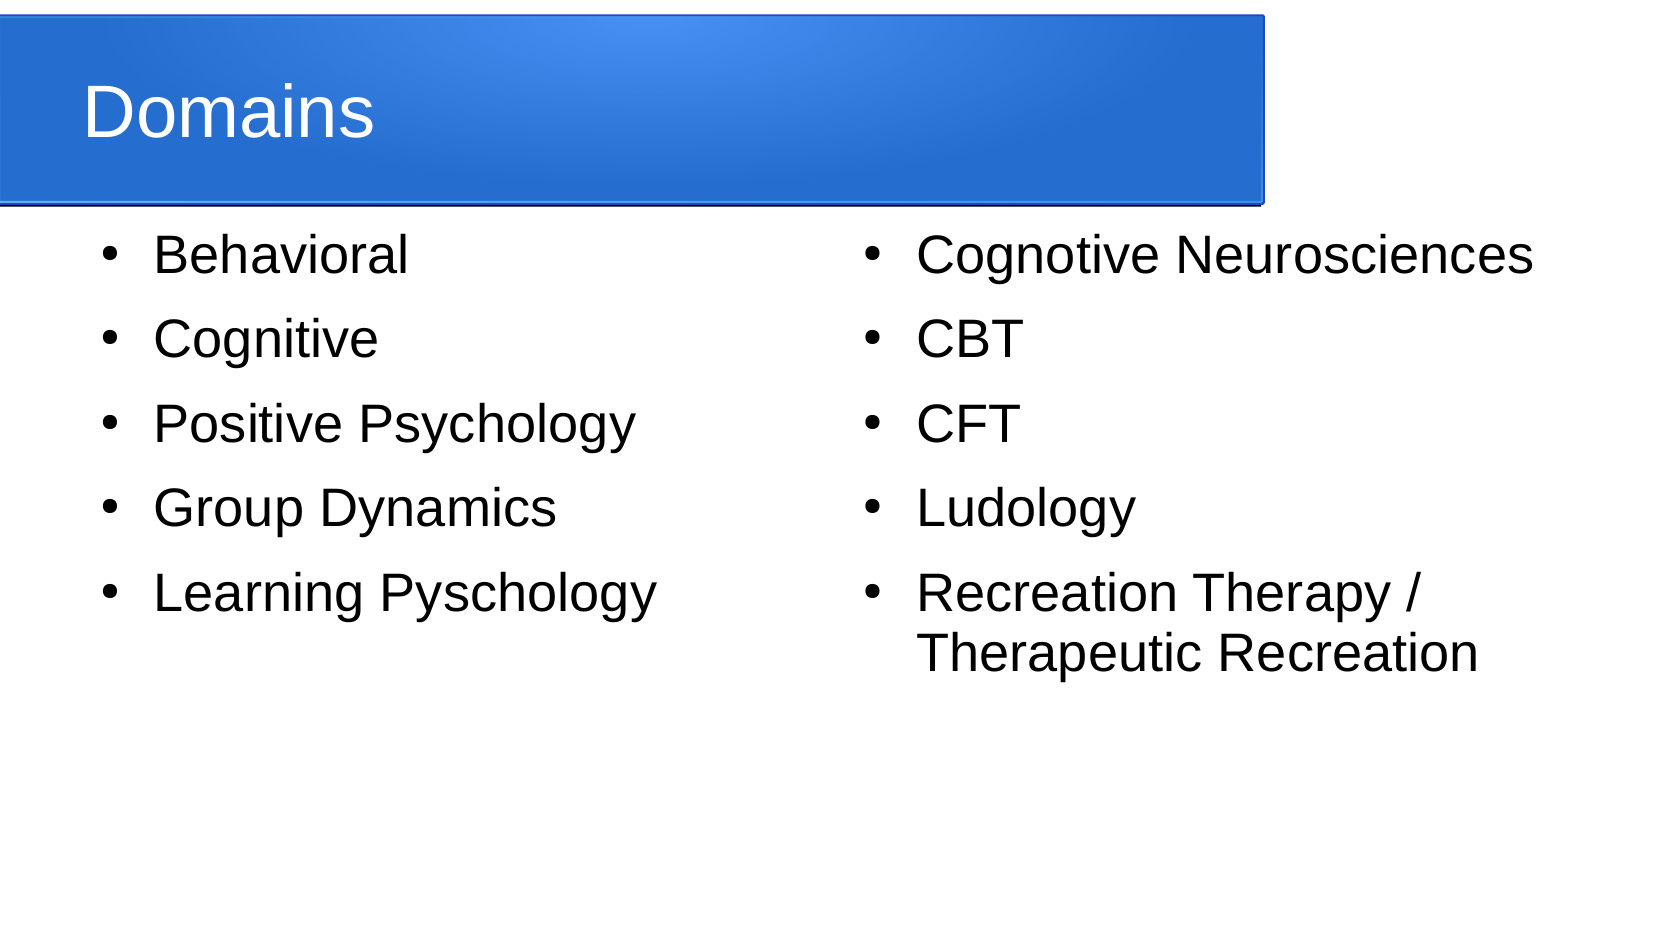

# Domains
Behavioral
Cognitive
Positive Psychology
Group Dynamics
Learning Pyschology
Cognotive Neurosciences
CBT
CFT
Ludology
Recreation Therapy / Therapeutic Recreation